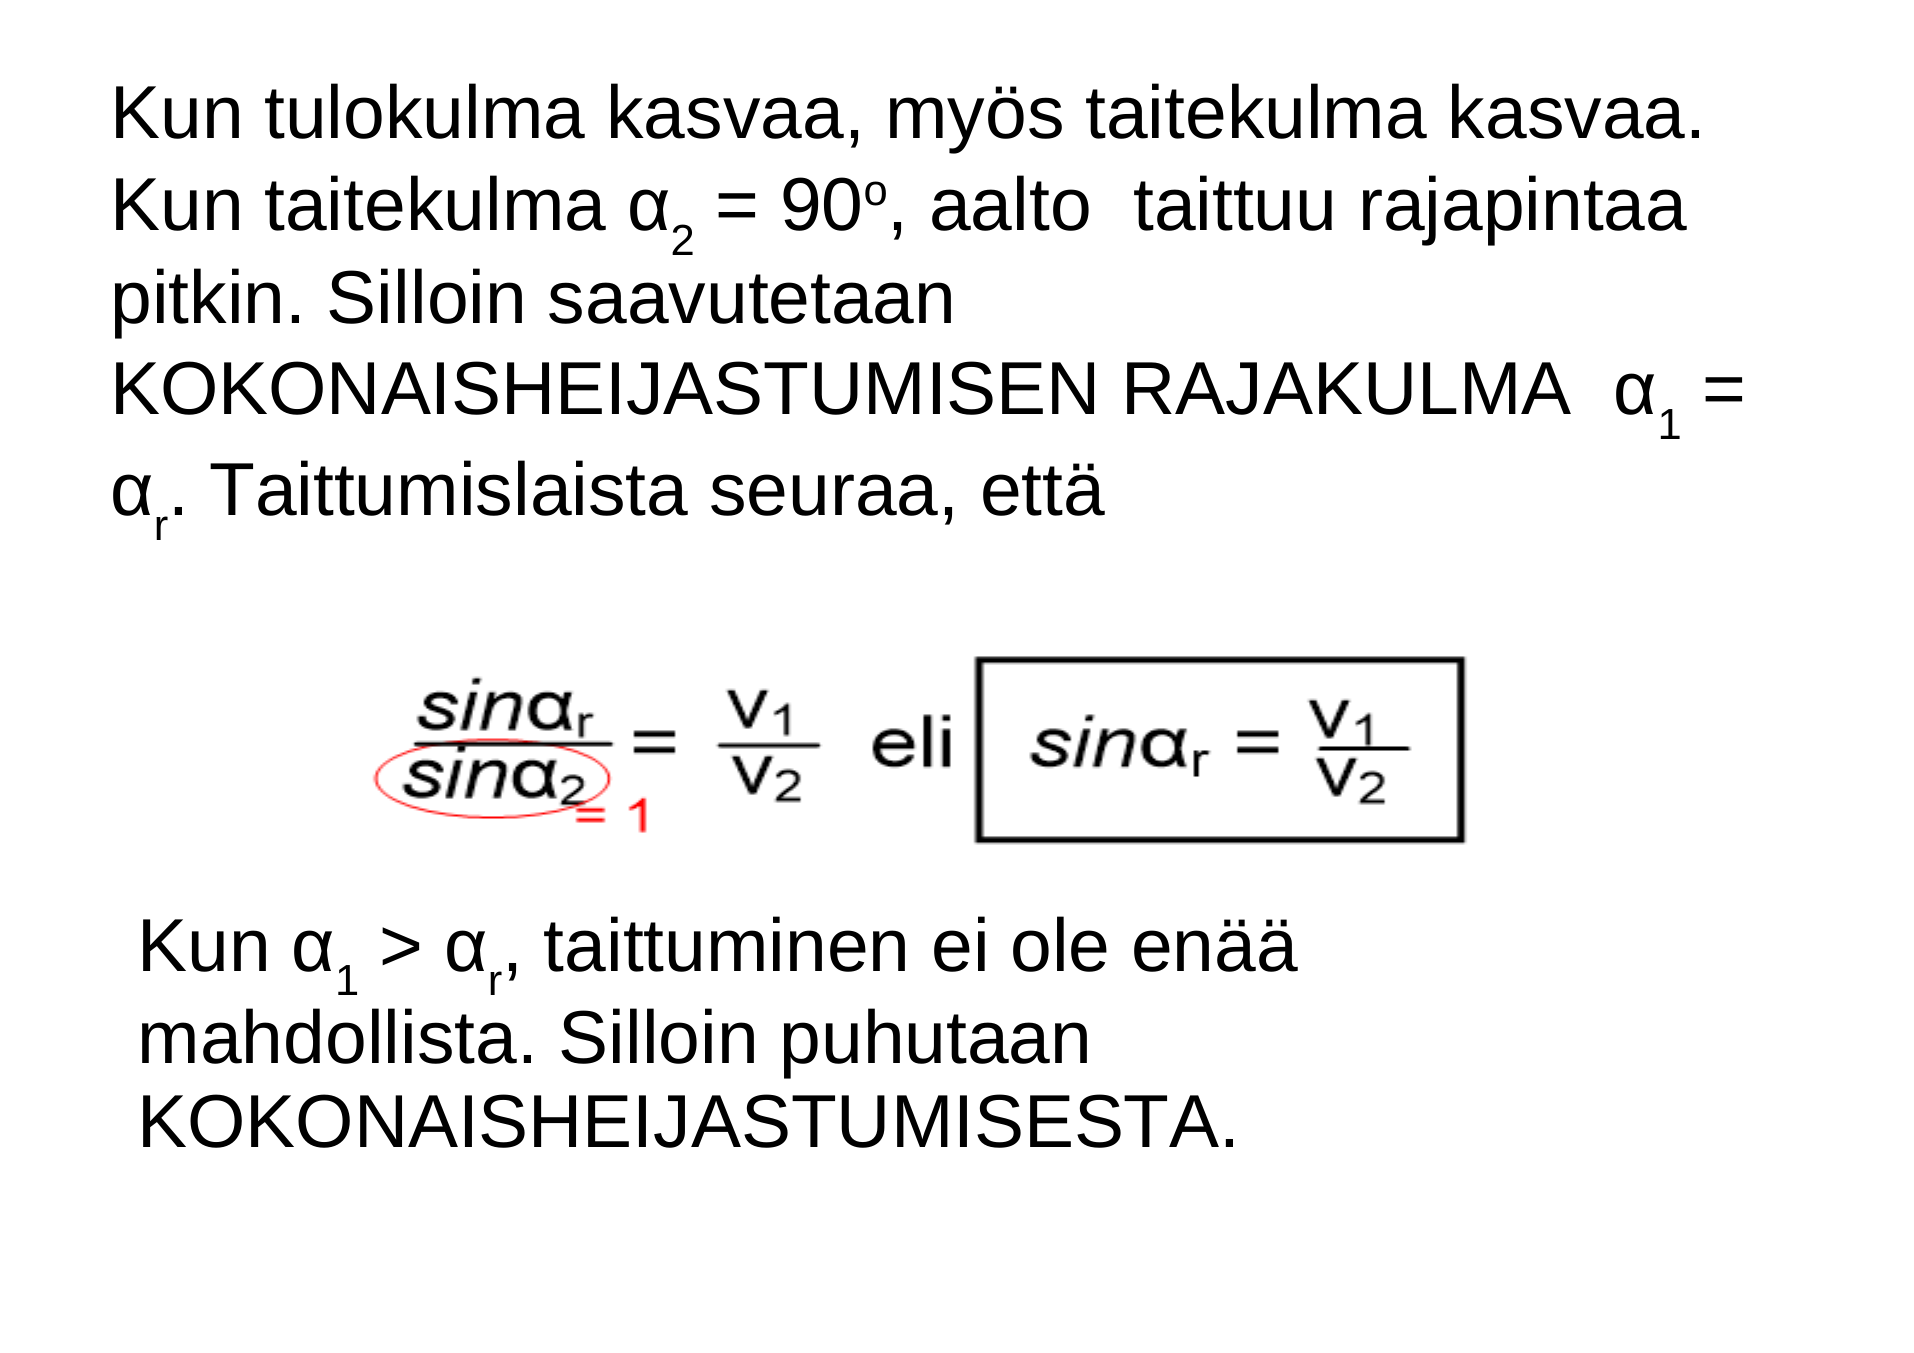

Kun tulokulma kasvaa, myös taitekulma kasvaa. Kun taitekulma α2 = 90o, aalto taittuu rajapintaa pitkin. Silloin saavutetaan KOKONAISHEIJASTUMISEN RAJAKULMA α1 = αr. Taittumislaista seuraa, että
Kun α1 > αr, taittuminen ei ole enää mahdollista. Silloin puhutaan KOKONAISHEIJASTUMISESTA.